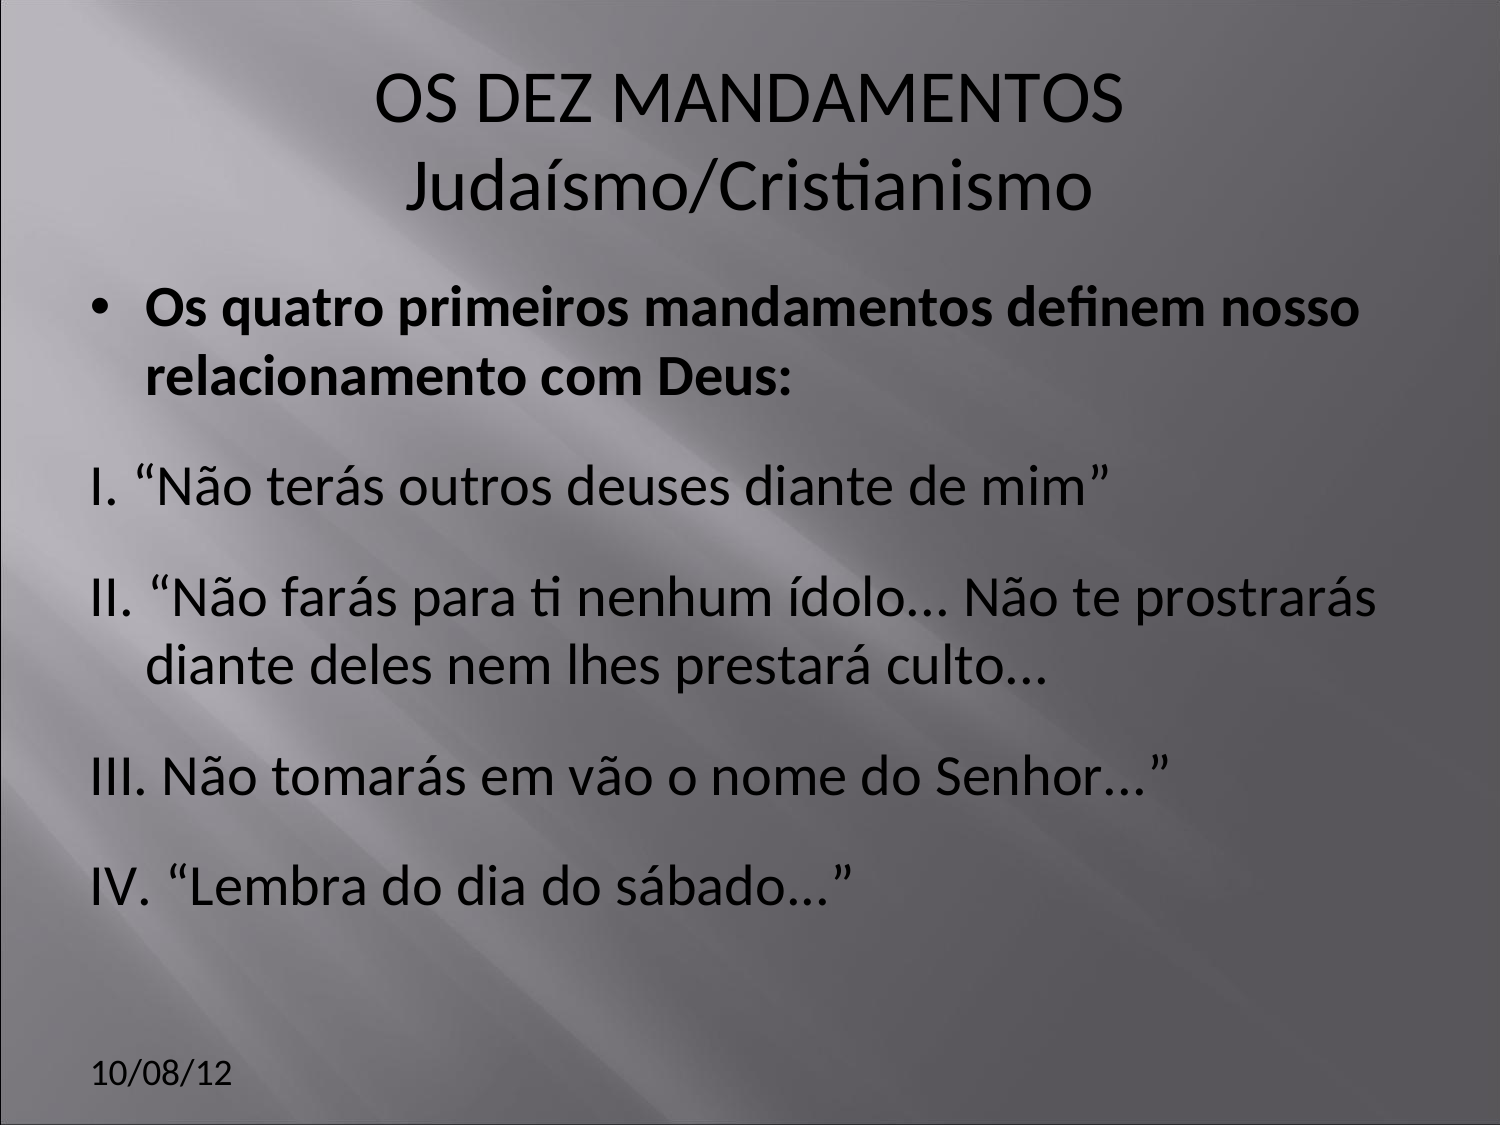

OS DEZ MANDAMENTOS
Judaísmo/Cristianismo
Os quatro primeiros mandamentos definem nosso relacionamento com Deus:
I. “Não terás outros deuses diante de mim”
II. “Não farás para ti nenhum ídolo... Não te prostrarás diante deles nem lhes prestará culto...
III. Não tomarás em vão o nome do Senhor...”
IV. “Lembra do dia do sábado...”
10/08/12